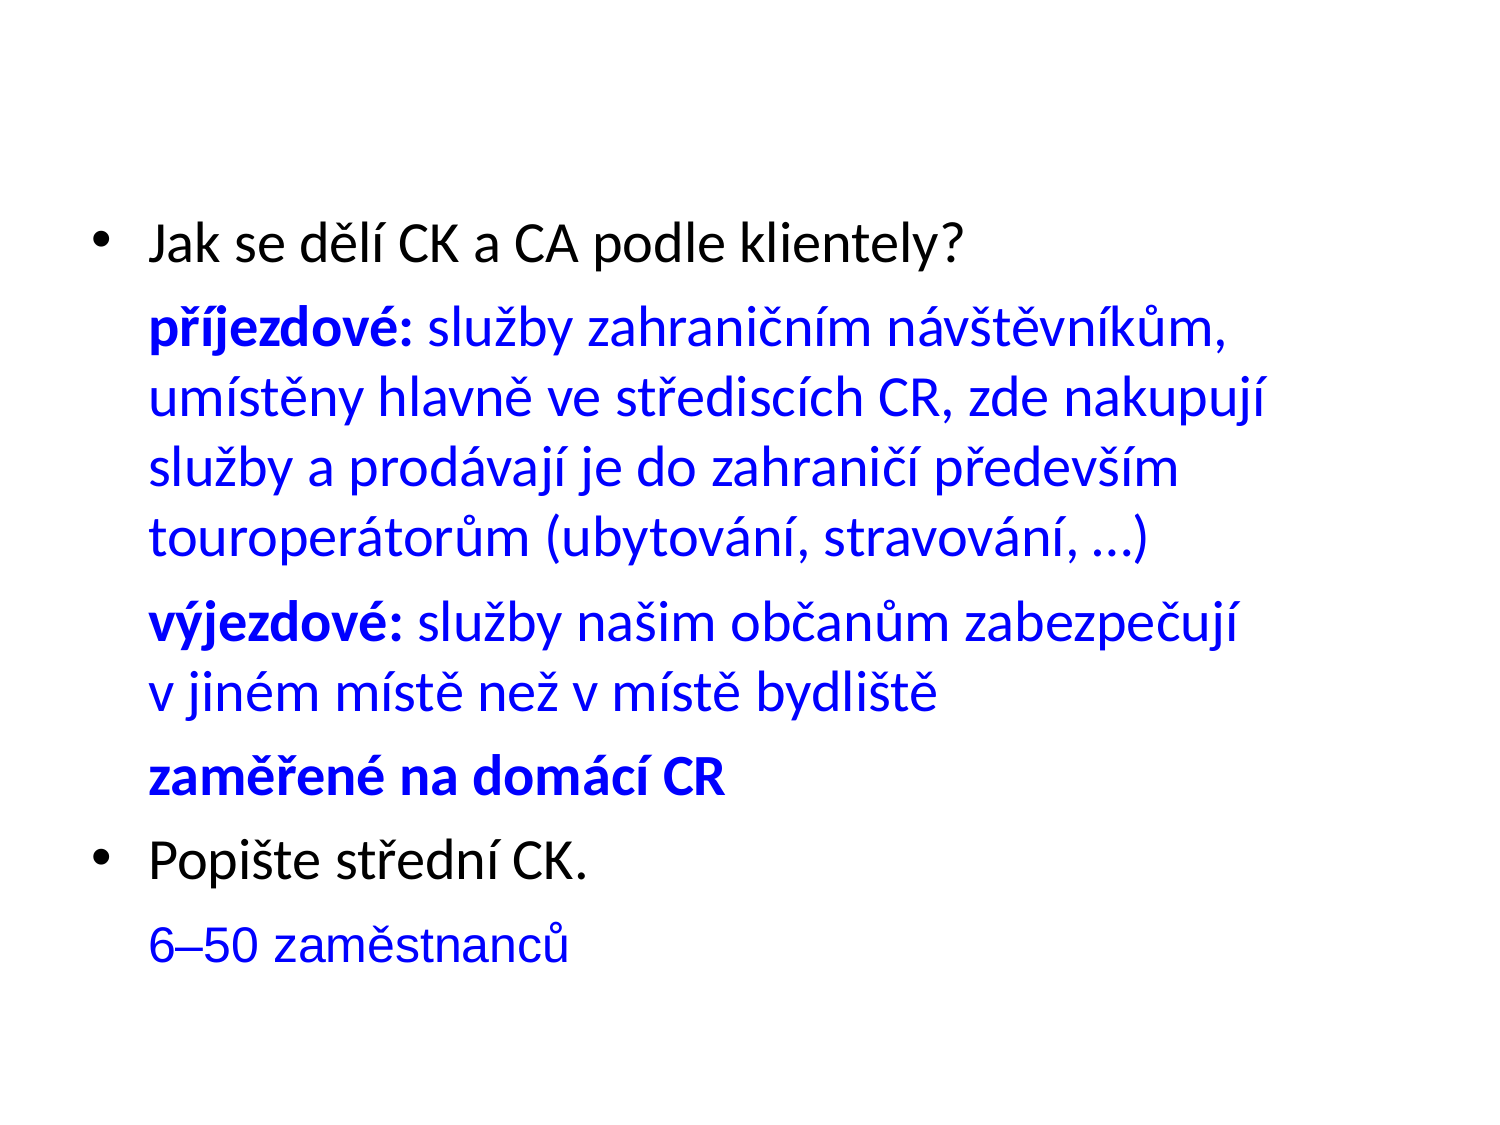

# Jak se dělí CK a CA podle klientely?
	příjezdové: služby zahraničním návštěvníkům, umístěny hlavně ve střediscích CR, zde nakupují služby a prodávají je do zahraničí především touroperátorům (ubytování, stravování, …)
	výjezdové: služby našim občanům zabezpečují
v jiném místě než v místě bydliště
	zaměřené na domácí CR
Popište střední CK.
	6–50 zaměstnanců